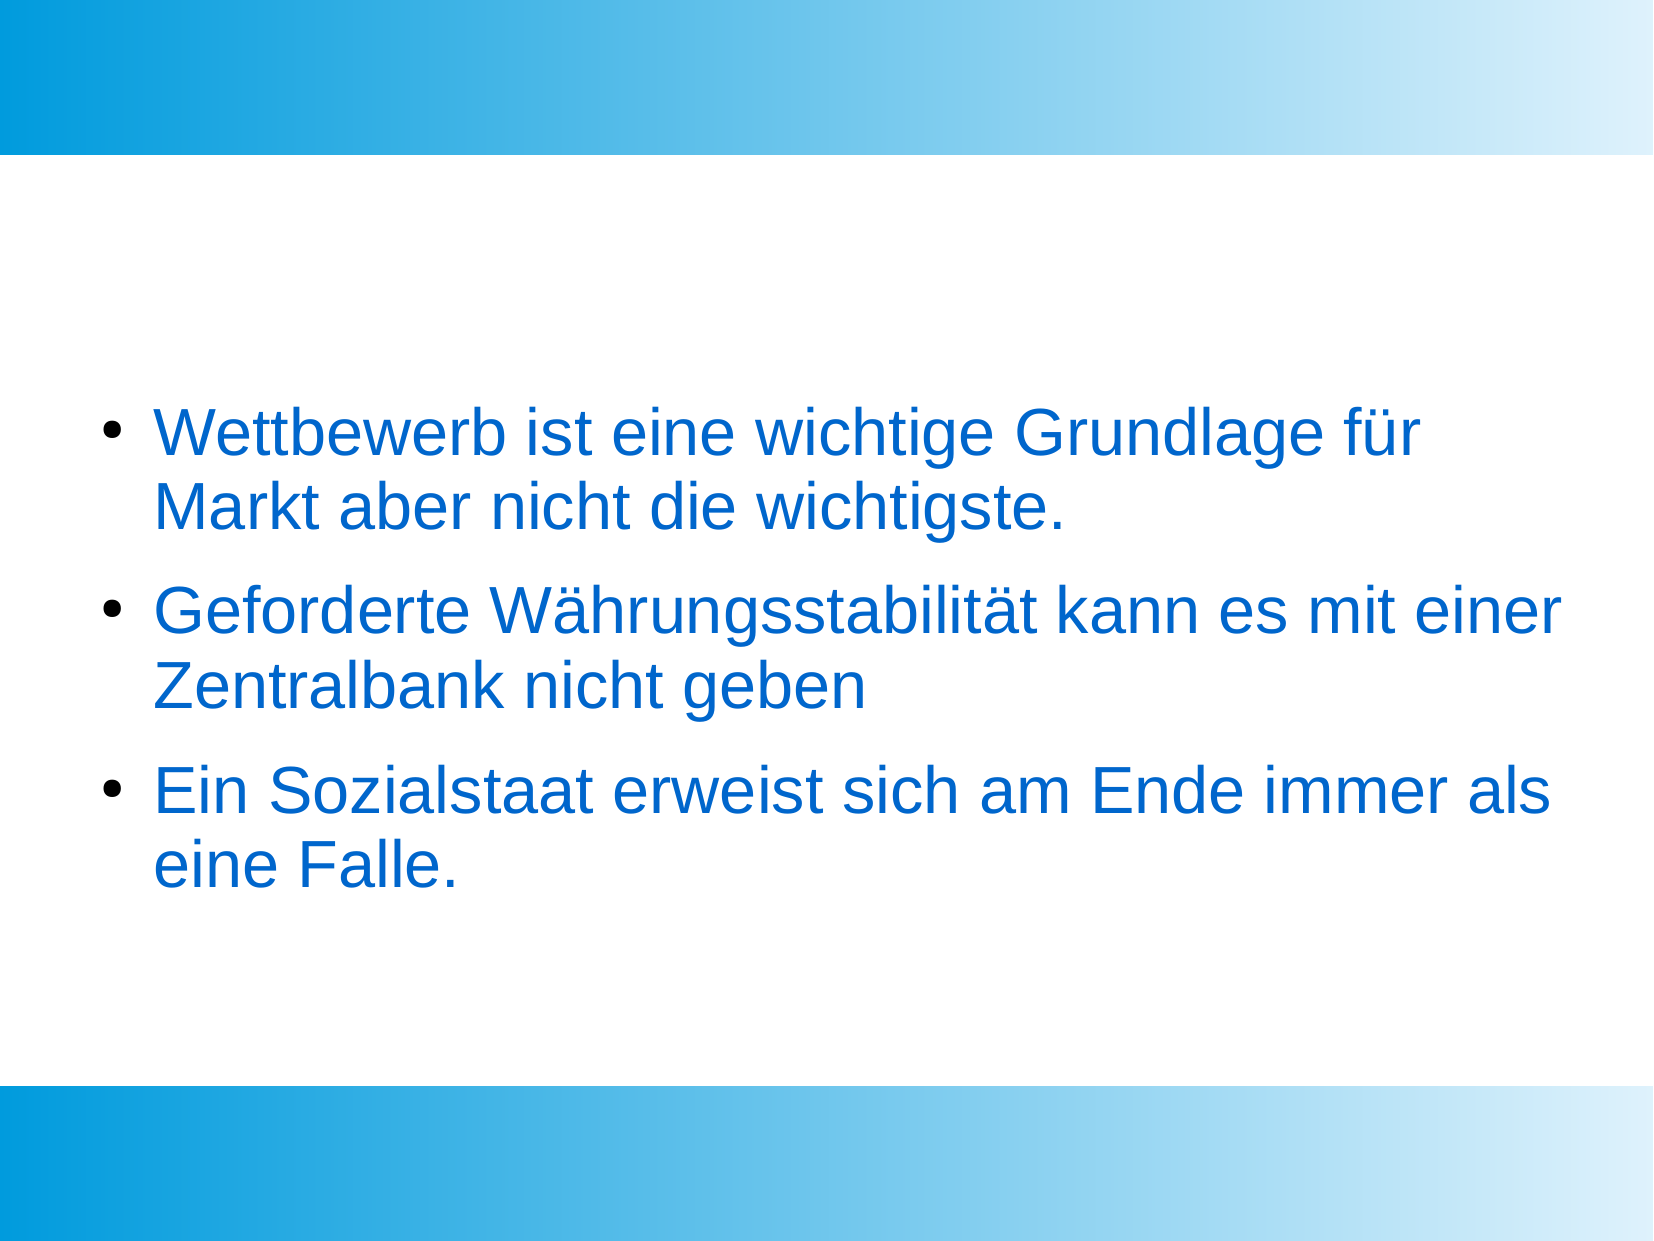

# Wettbewerb ist eine wichtige Grundlage für Markt aber nicht die wichtigste.
Geforderte Währungsstabilität kann es mit einer Zentralbank nicht geben
Ein Sozialstaat erweist sich am Ende immer als eine Falle.